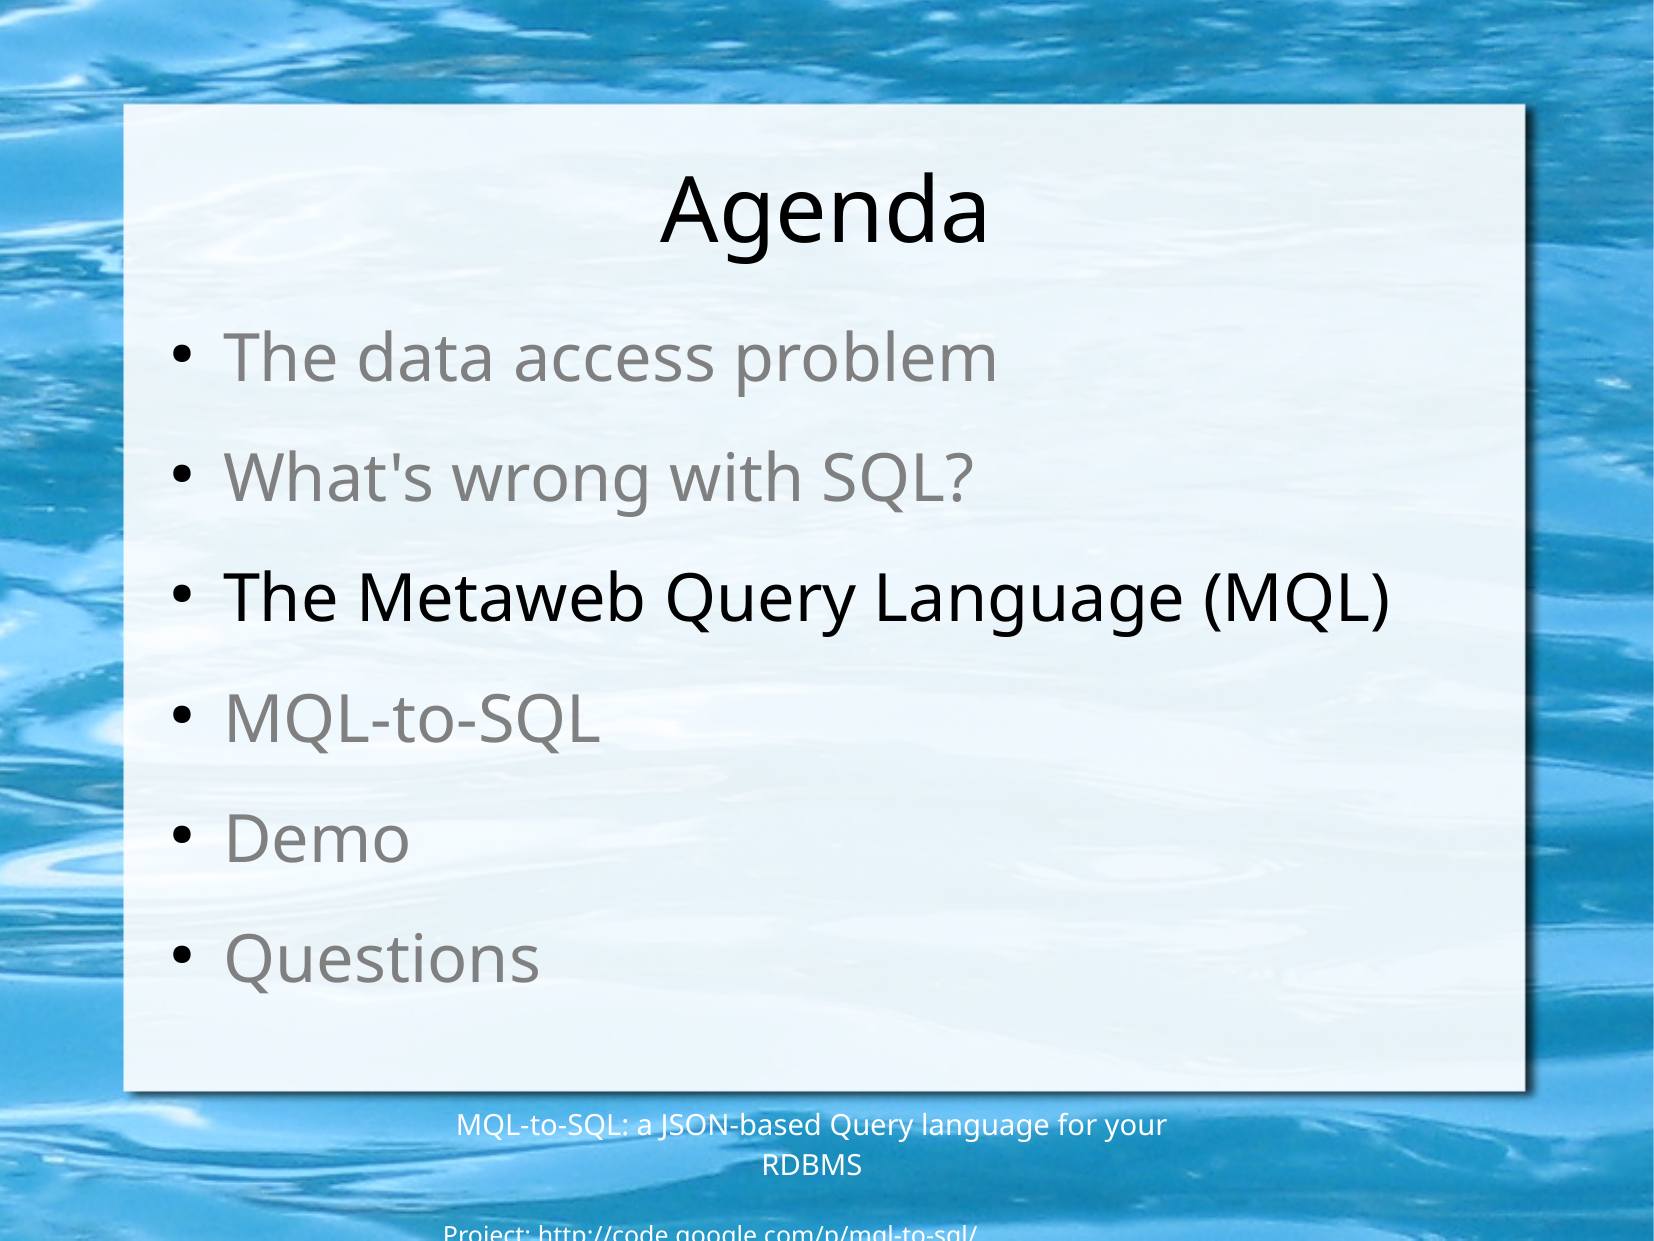

# Agenda
The data access problem
What's wrong with SQL?
The Metaweb Query Language (MQL)
MQL-to-SQL
Demo
Questions